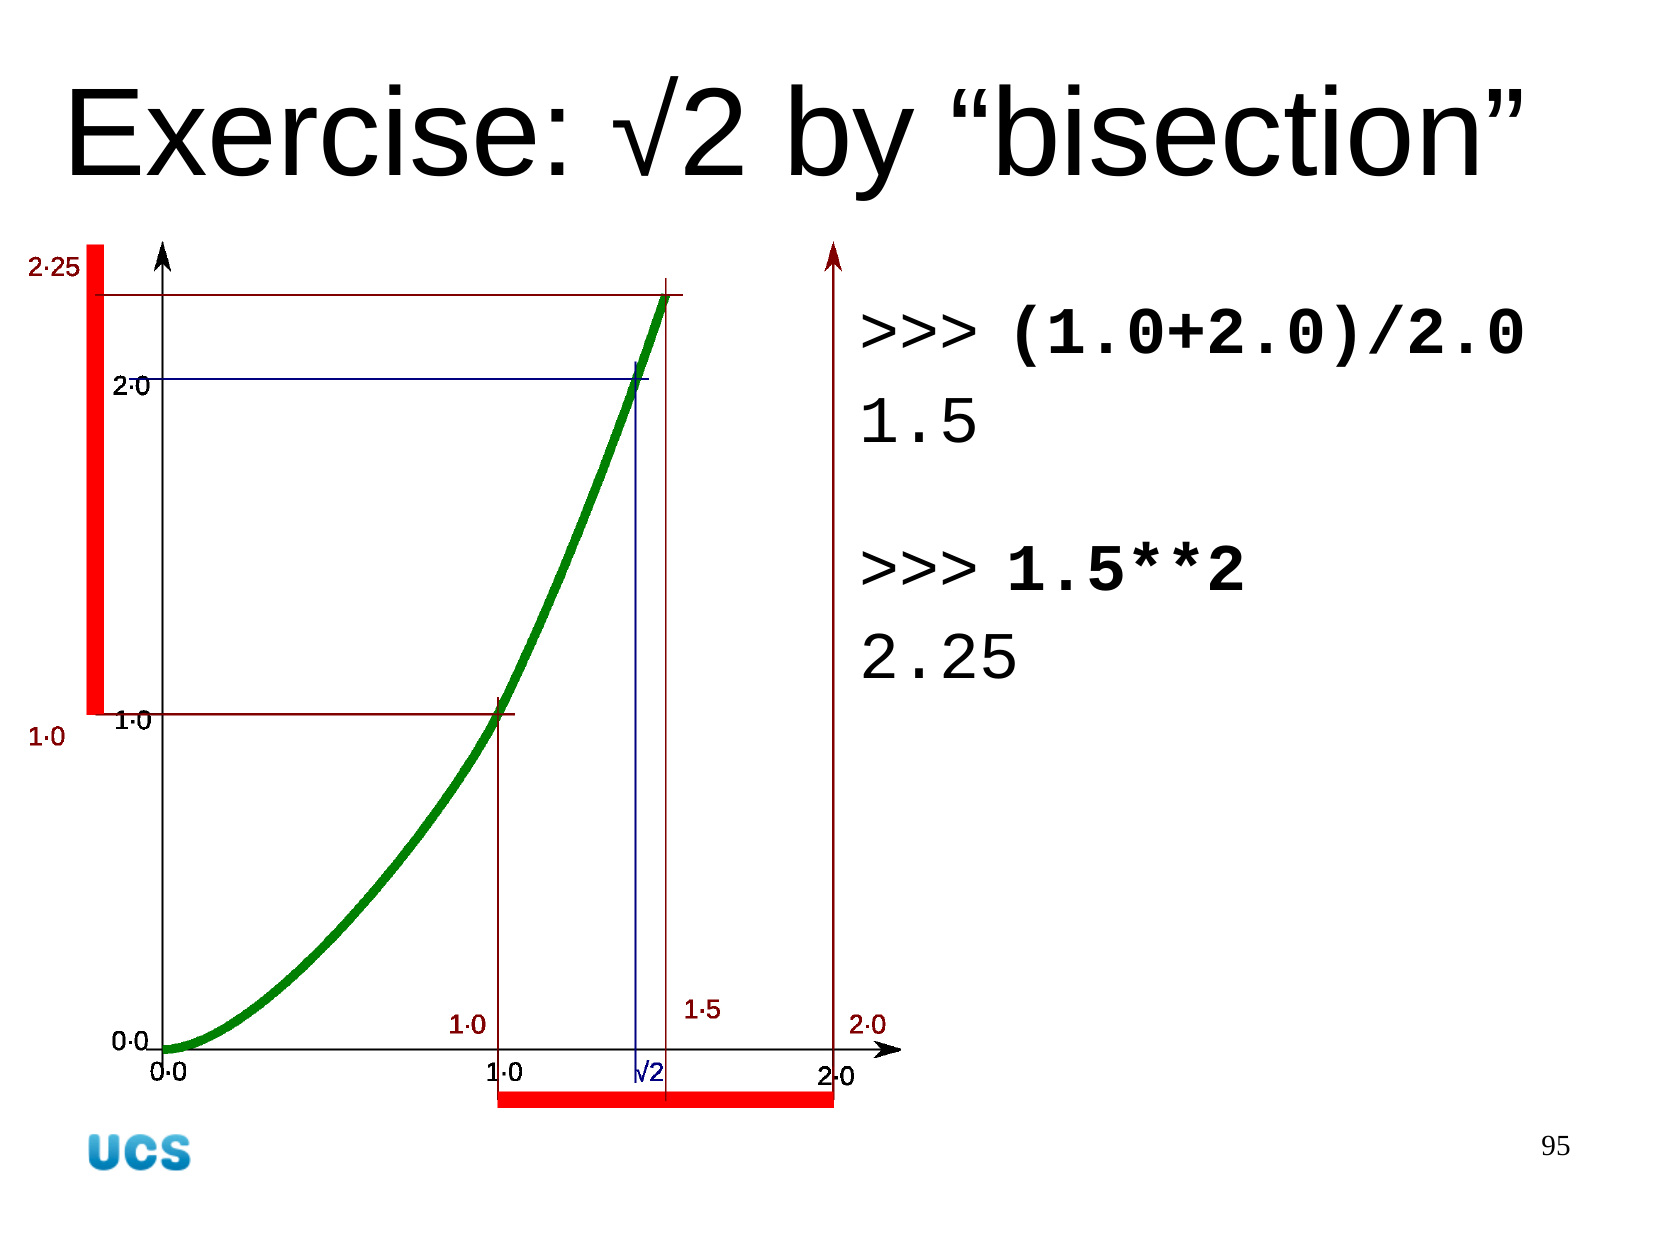

Exercise: √2 by “bisection”
>>>
(1.0+2.0)/2.0
1.5
>>>
1.5**2
2.25
95